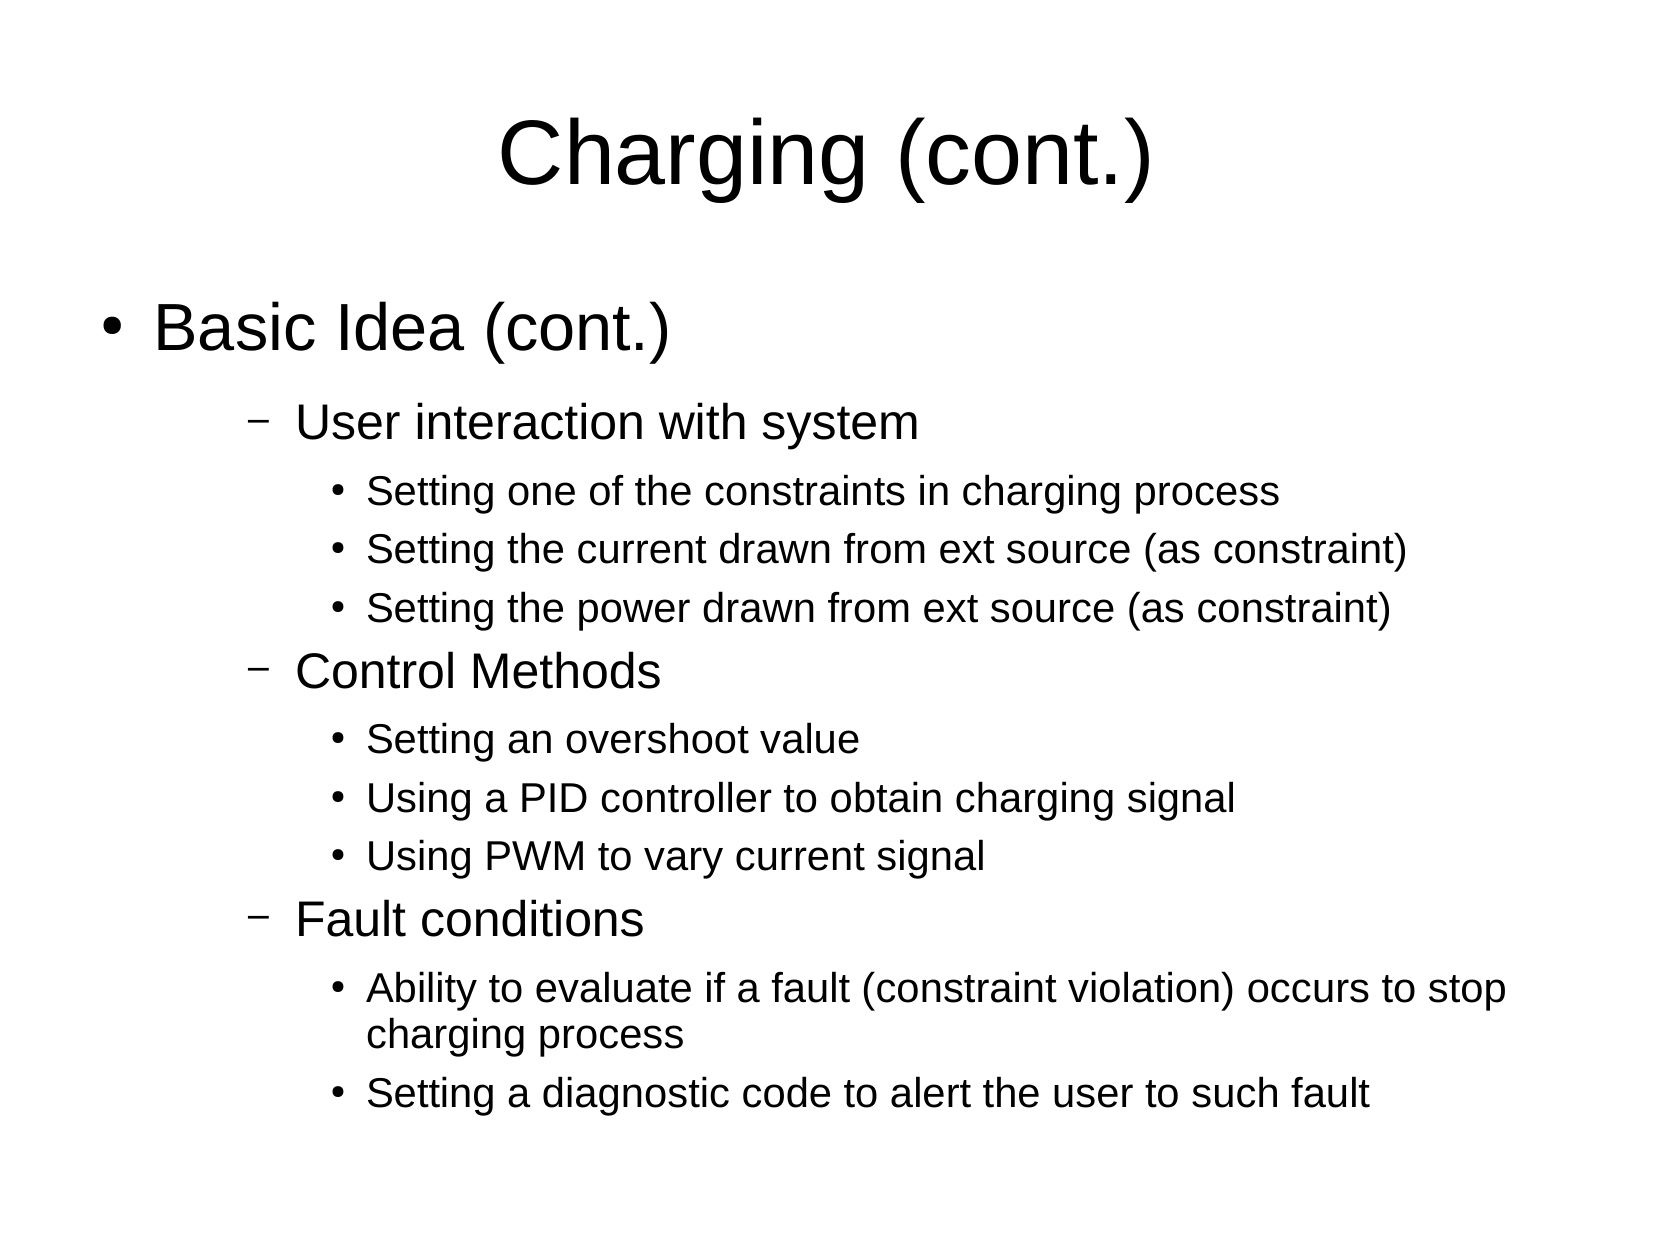

# Charging (cont.)
Basic Idea (cont.)
User interaction with system
Setting one of the constraints in charging process
Setting the current drawn from ext source (as constraint)
Setting the power drawn from ext source (as constraint)
Control Methods
Setting an overshoot value
Using a PID controller to obtain charging signal
Using PWM to vary current signal
Fault conditions
Ability to evaluate if a fault (constraint violation) occurs to stop charging process
Setting a diagnostic code to alert the user to such fault